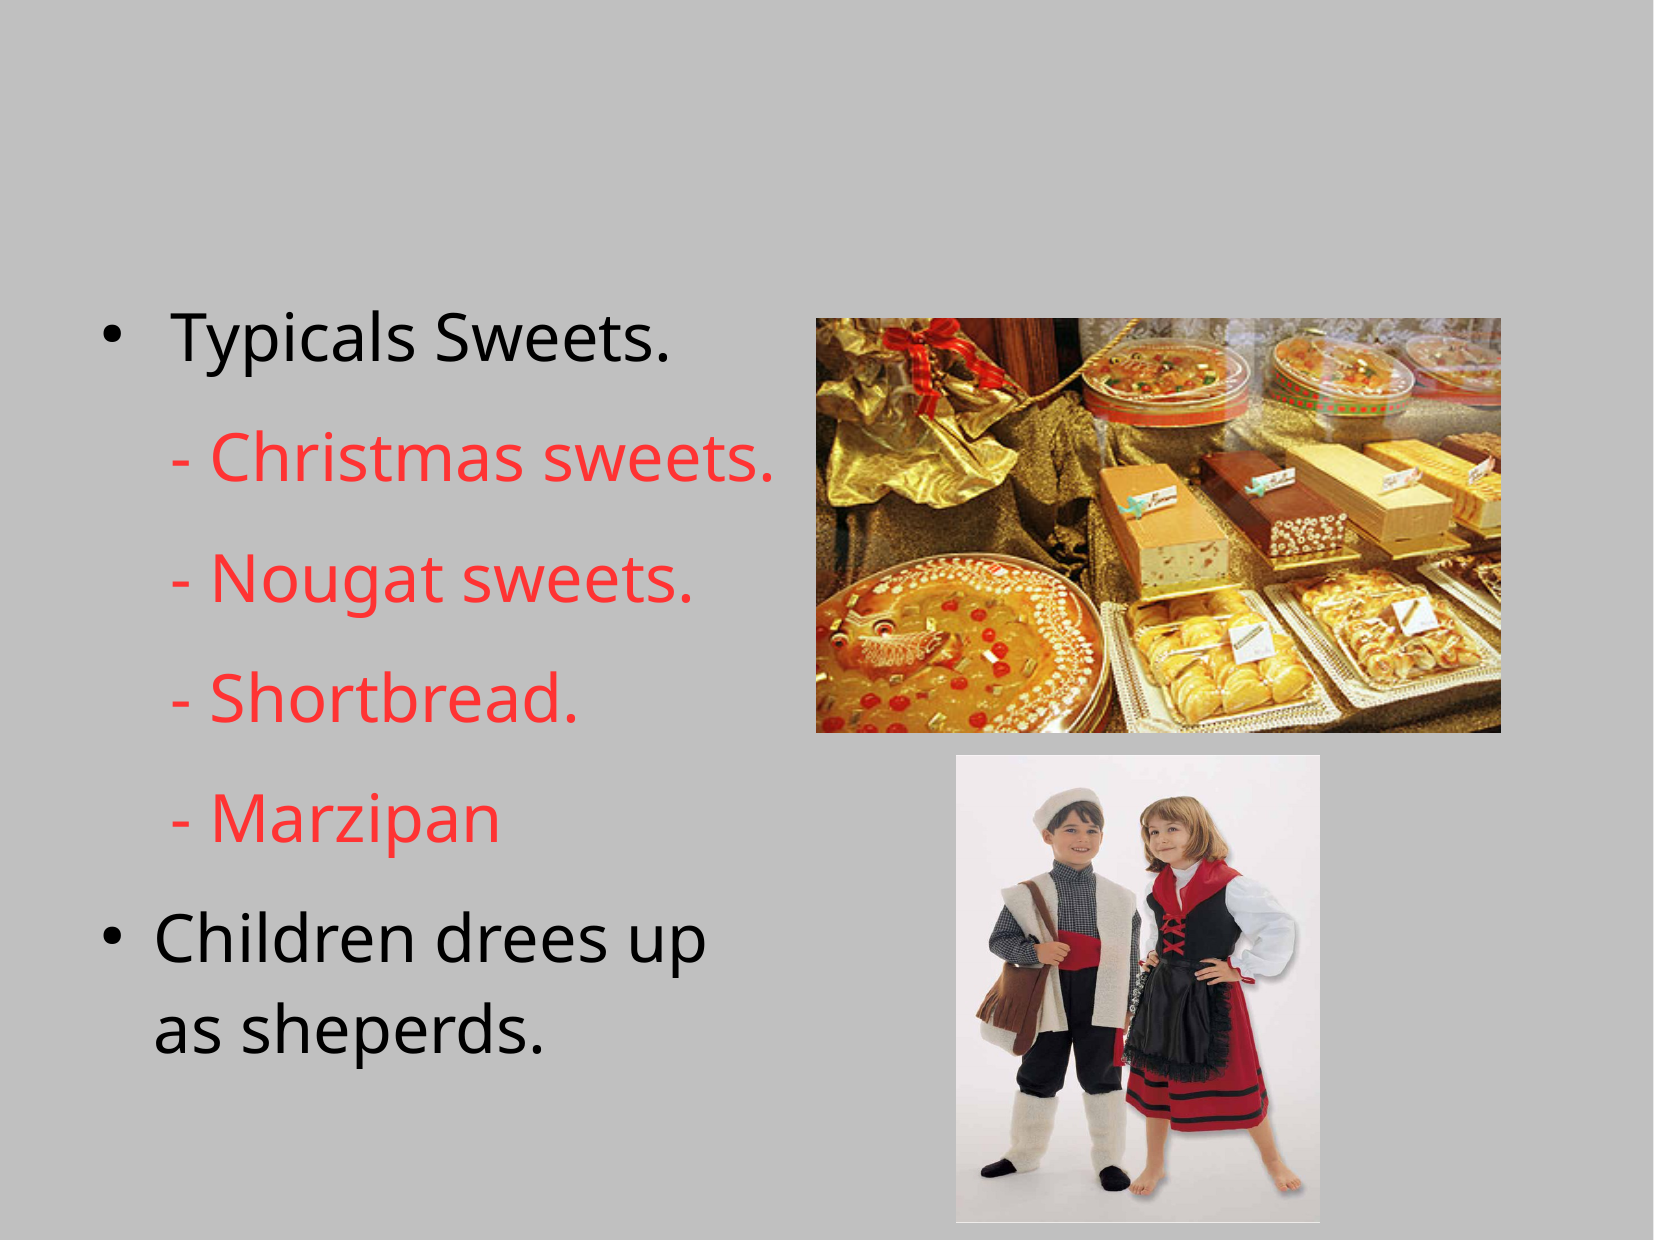

#
 Typicals Sweets.
 - Christmas sweets.
 - Nougat sweets.
 - Shortbread.
 - Marzipan
Children drees up as sheperds.